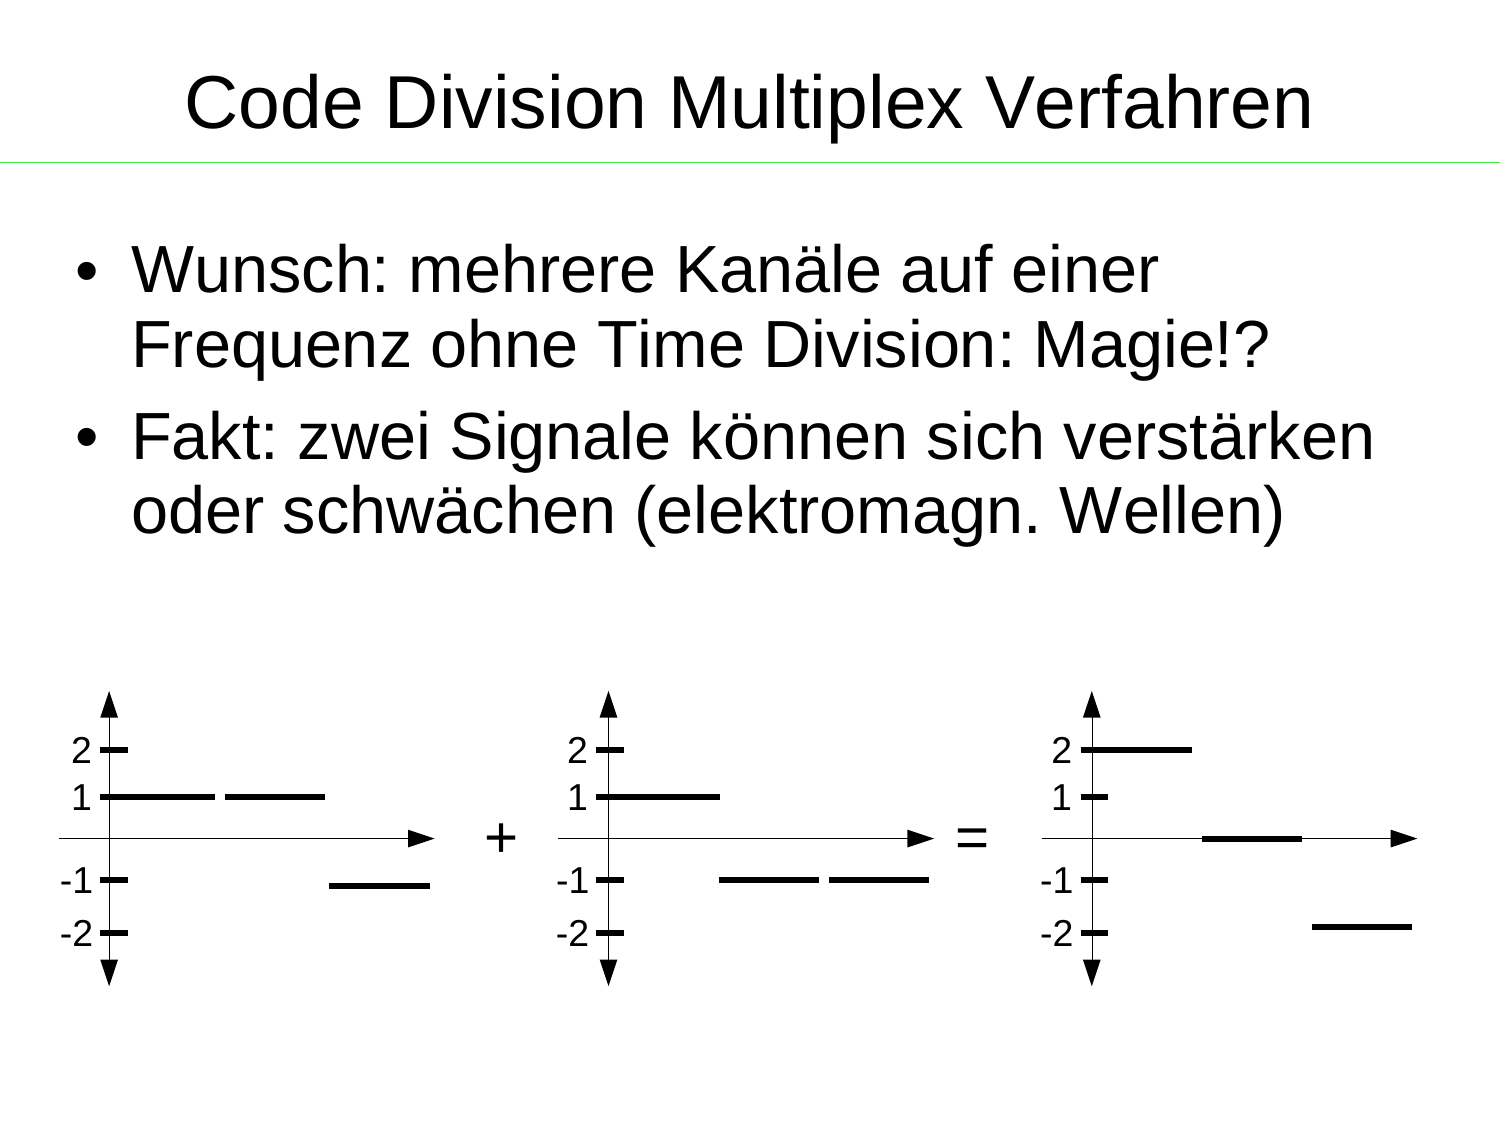

# Code Division Multiplex Verfahren
Wunsch: mehrere Kanäle auf einer Frequenz ohne Time Division: Magie!?
Fakt: zwei Signale können sich verstärken oder schwächen (elektromagn. Wellen)
2
2
2
1
1
1
+
=
-1
-1
-1
-2
-2
-2